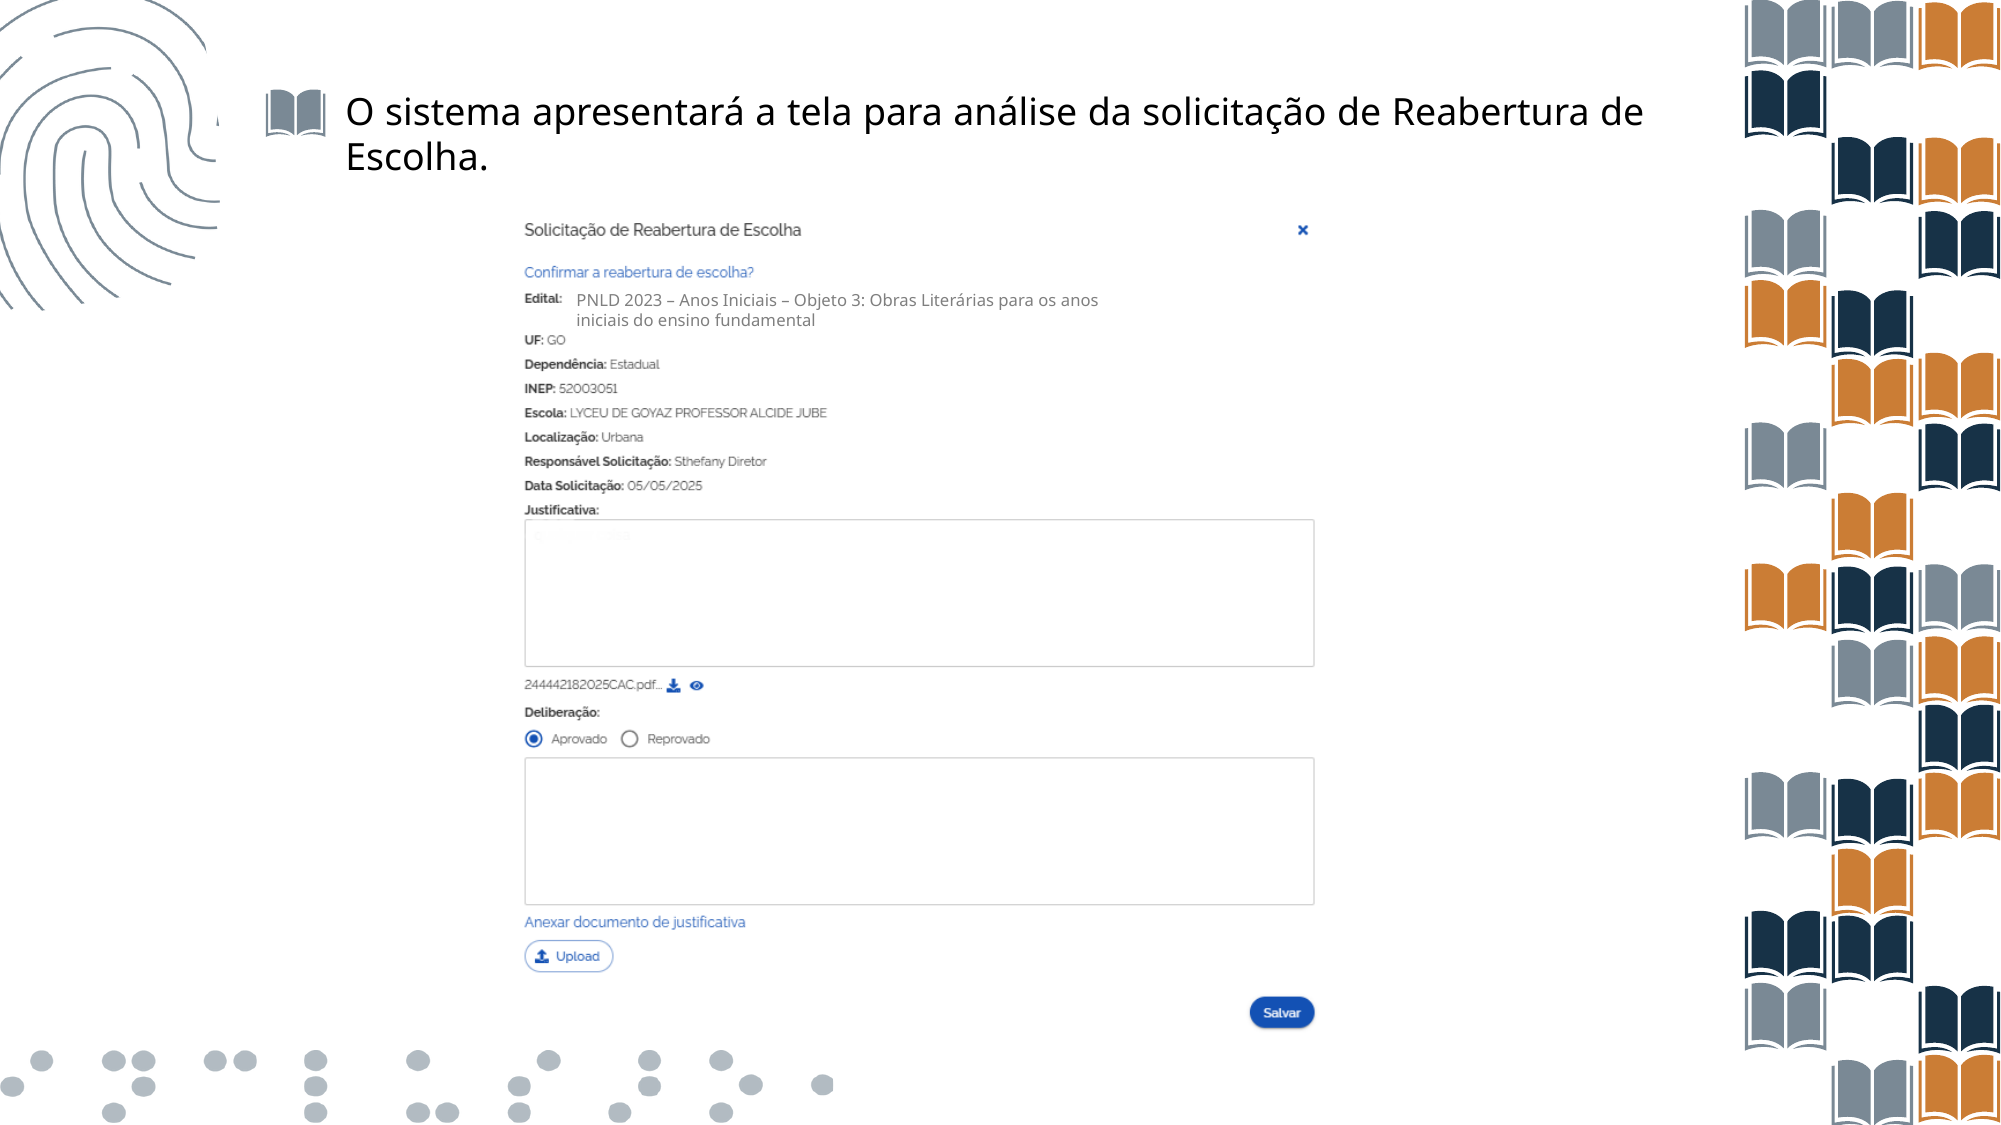

O sistema apresentará a tela para análise da solicitação de Reabertura de Escolha.
PNLD 2023 – Anos Iniciais – Objeto 3: Obras Literárias para os anos iniciais do ensino fundamental